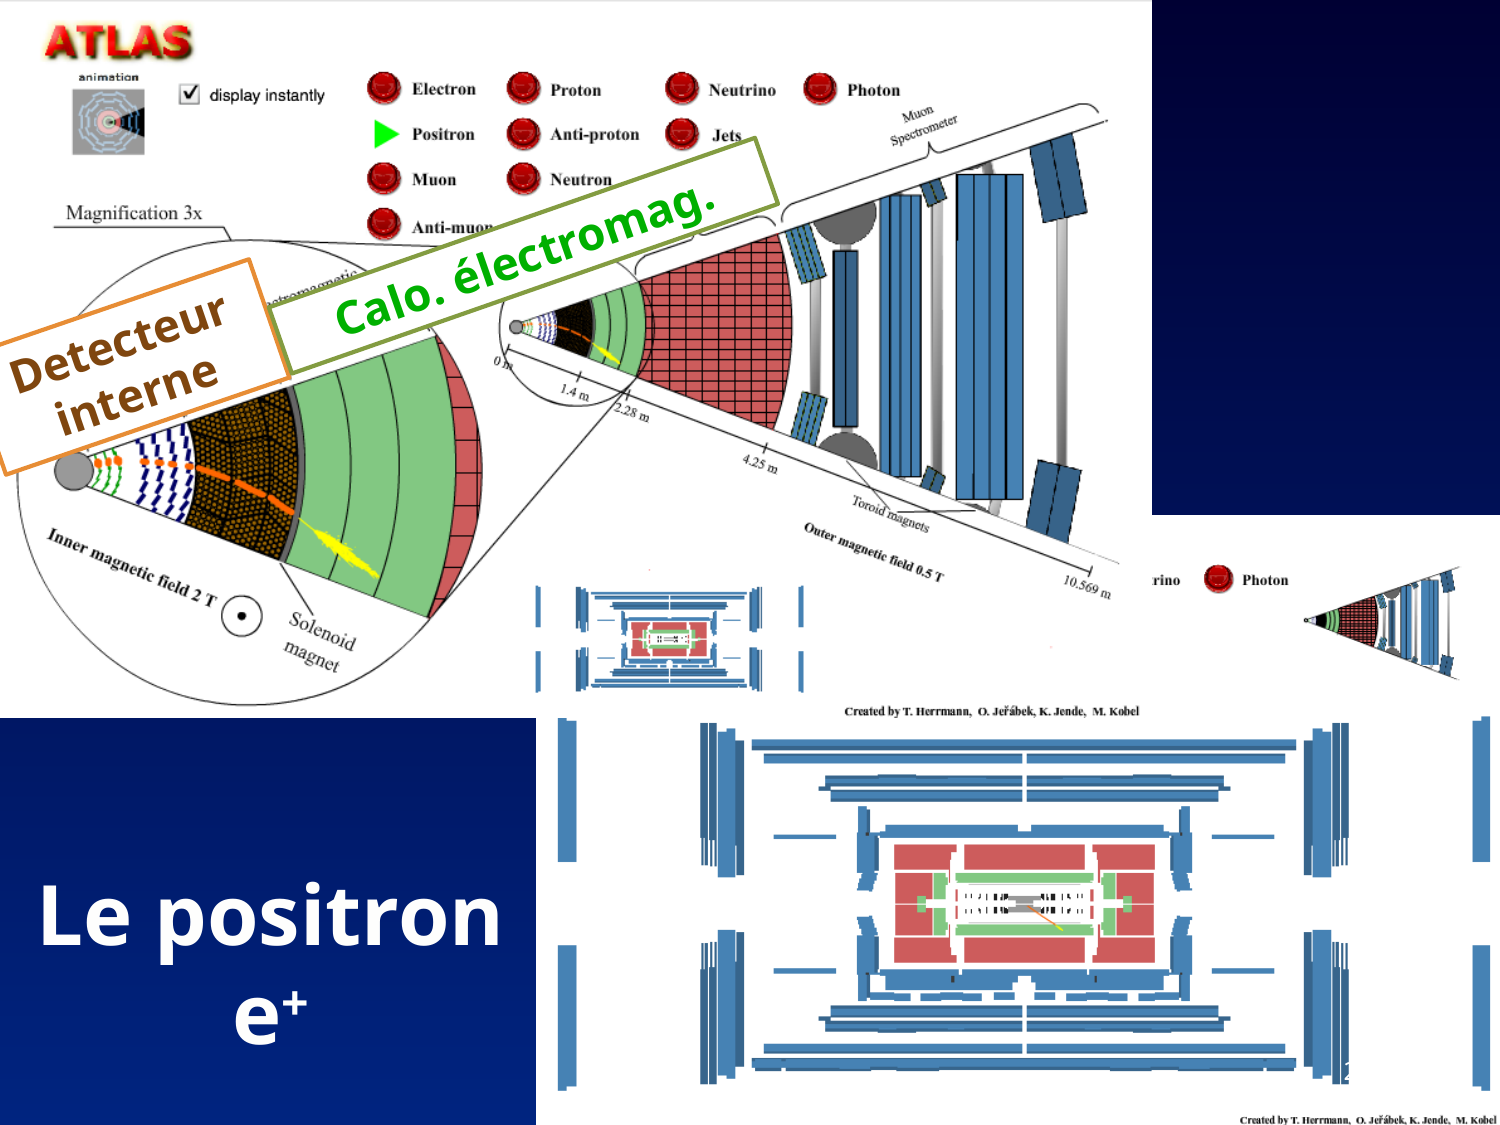

Calo. électromag.
Detecteur interne
Le positron
e+